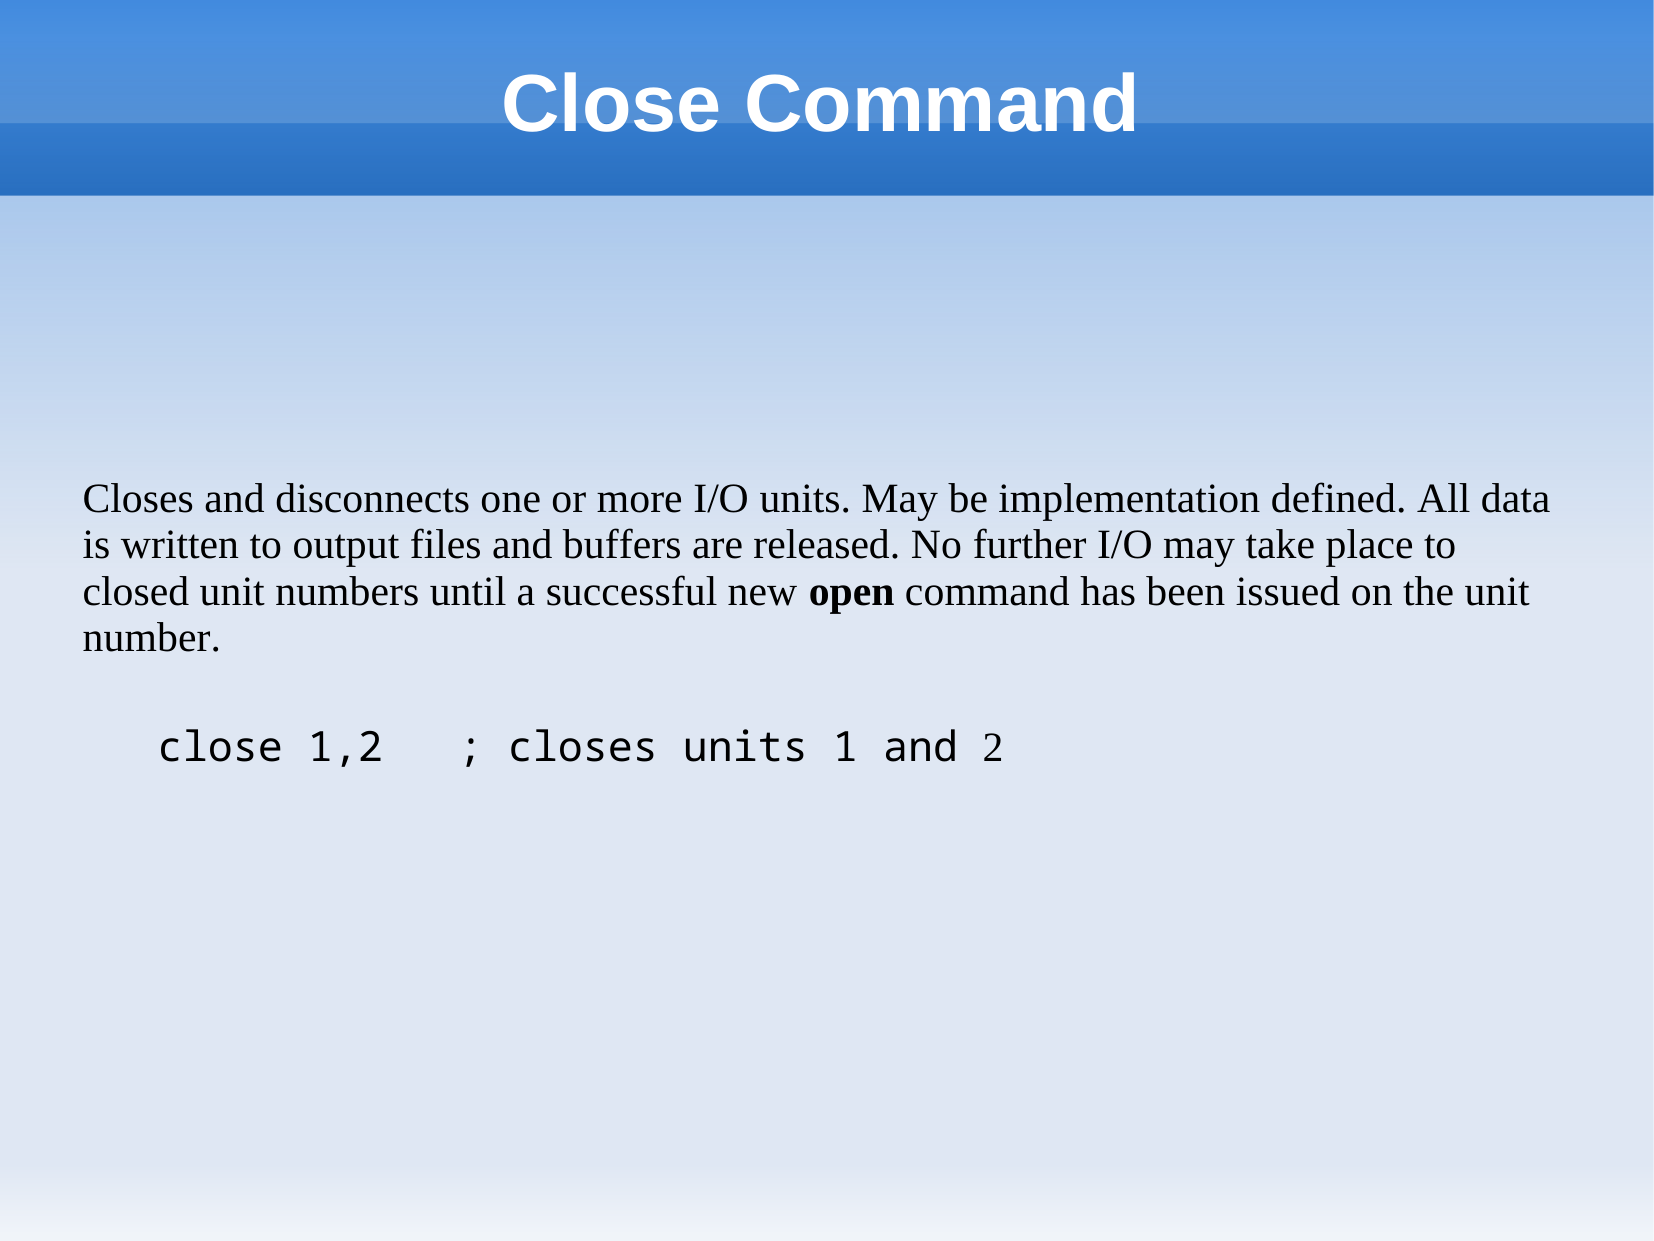

# Close Command
Closes and disconnects one or more I/O units. May be implementation defined. All data is written to output files and buffers are released. No further I/O may take place to closed unit numbers until a successful new open command has been issued on the unit number.
 	close 1,2	; closes units 1 and 2